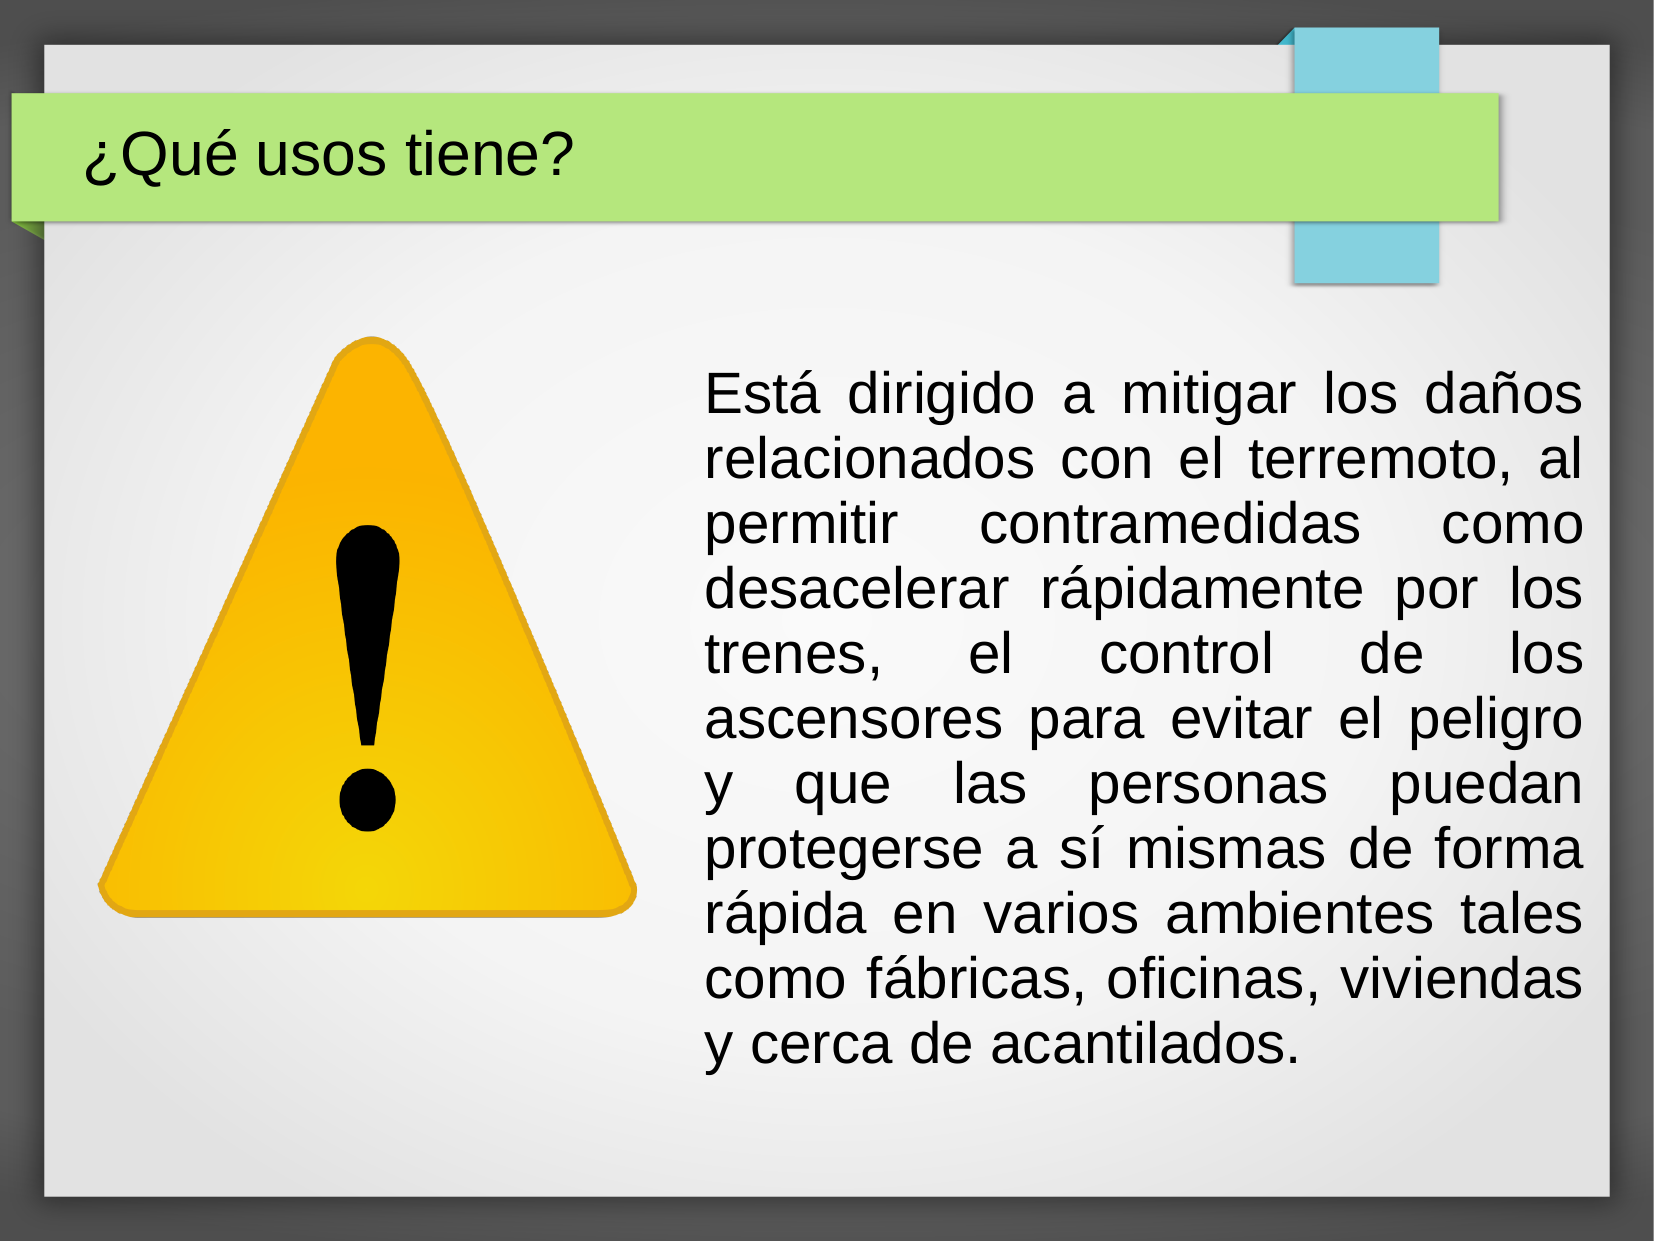

# ¿Qué usos tiene?
Está dirigido a mitigar los daños relacionados con el terremoto, al permitir contramedidas como desacelerar rápidamente por los trenes, el control de los ascensores para evitar el peligro y que las personas puedan protegerse a sí mismas de forma rápida en varios ambientes tales como fábricas, oficinas, viviendas y cerca de acantilados.